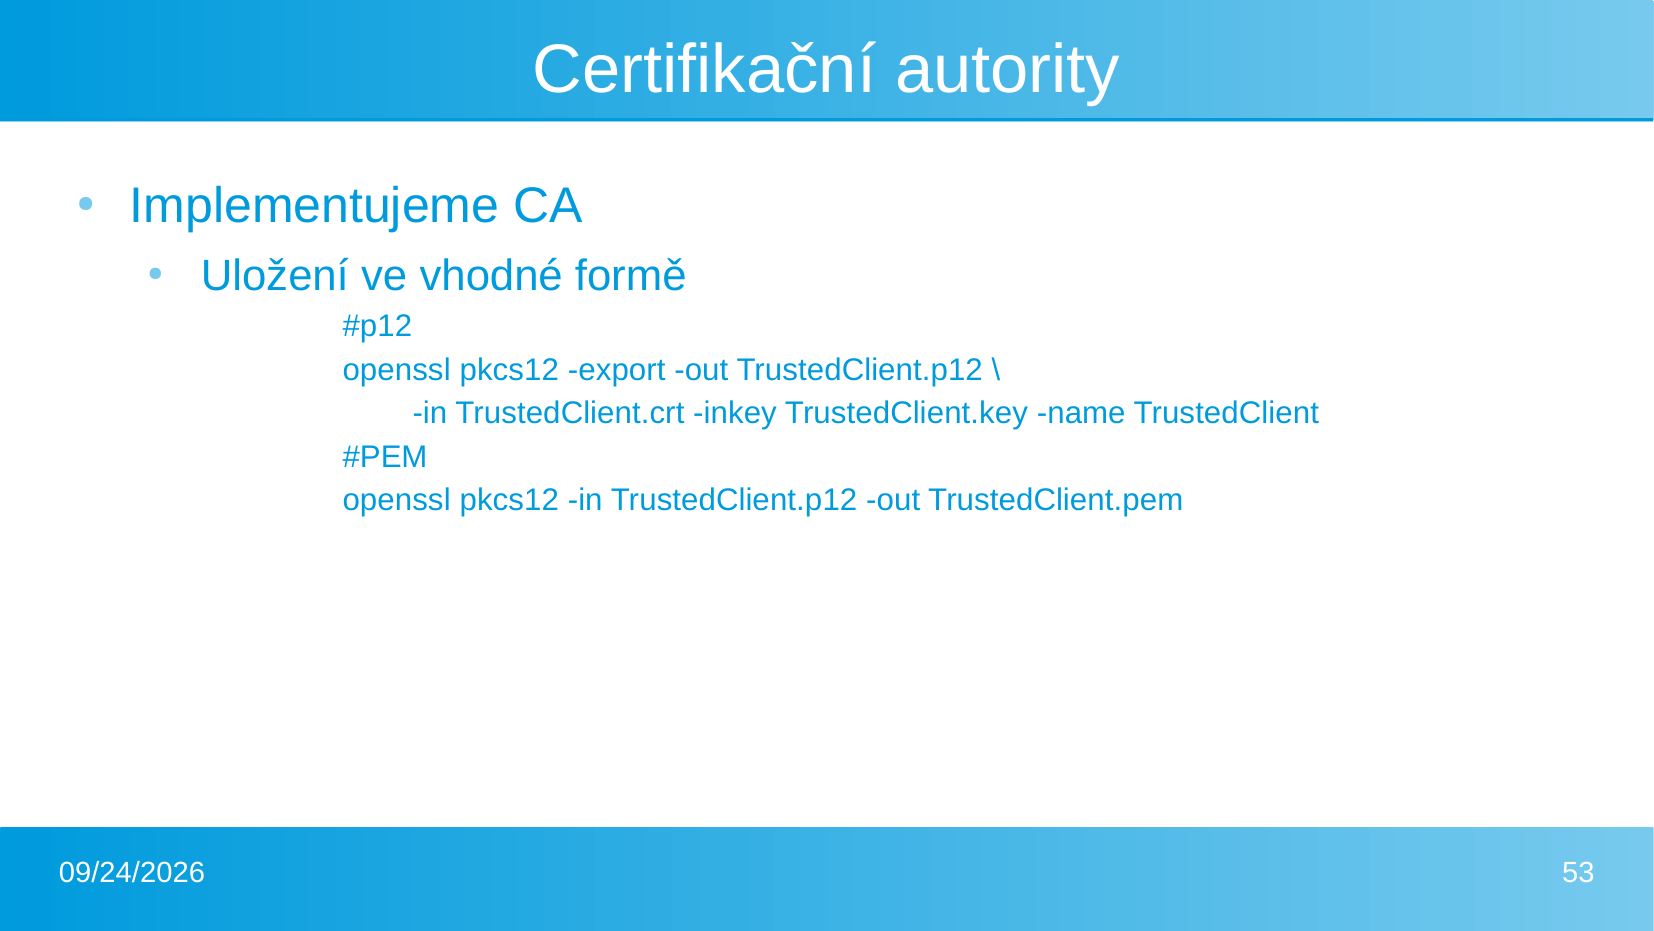

# Certifikační autority
Implementujeme CA
Uložení ve vhodné formě
#p12
openssl pkcs12 -export -out TrustedClient.p12 \
 -in TrustedClient.crt -inkey TrustedClient.key -name TrustedClient
#PEM
openssl pkcs12 -in TrustedClient.p12 -out TrustedClient.pem
53